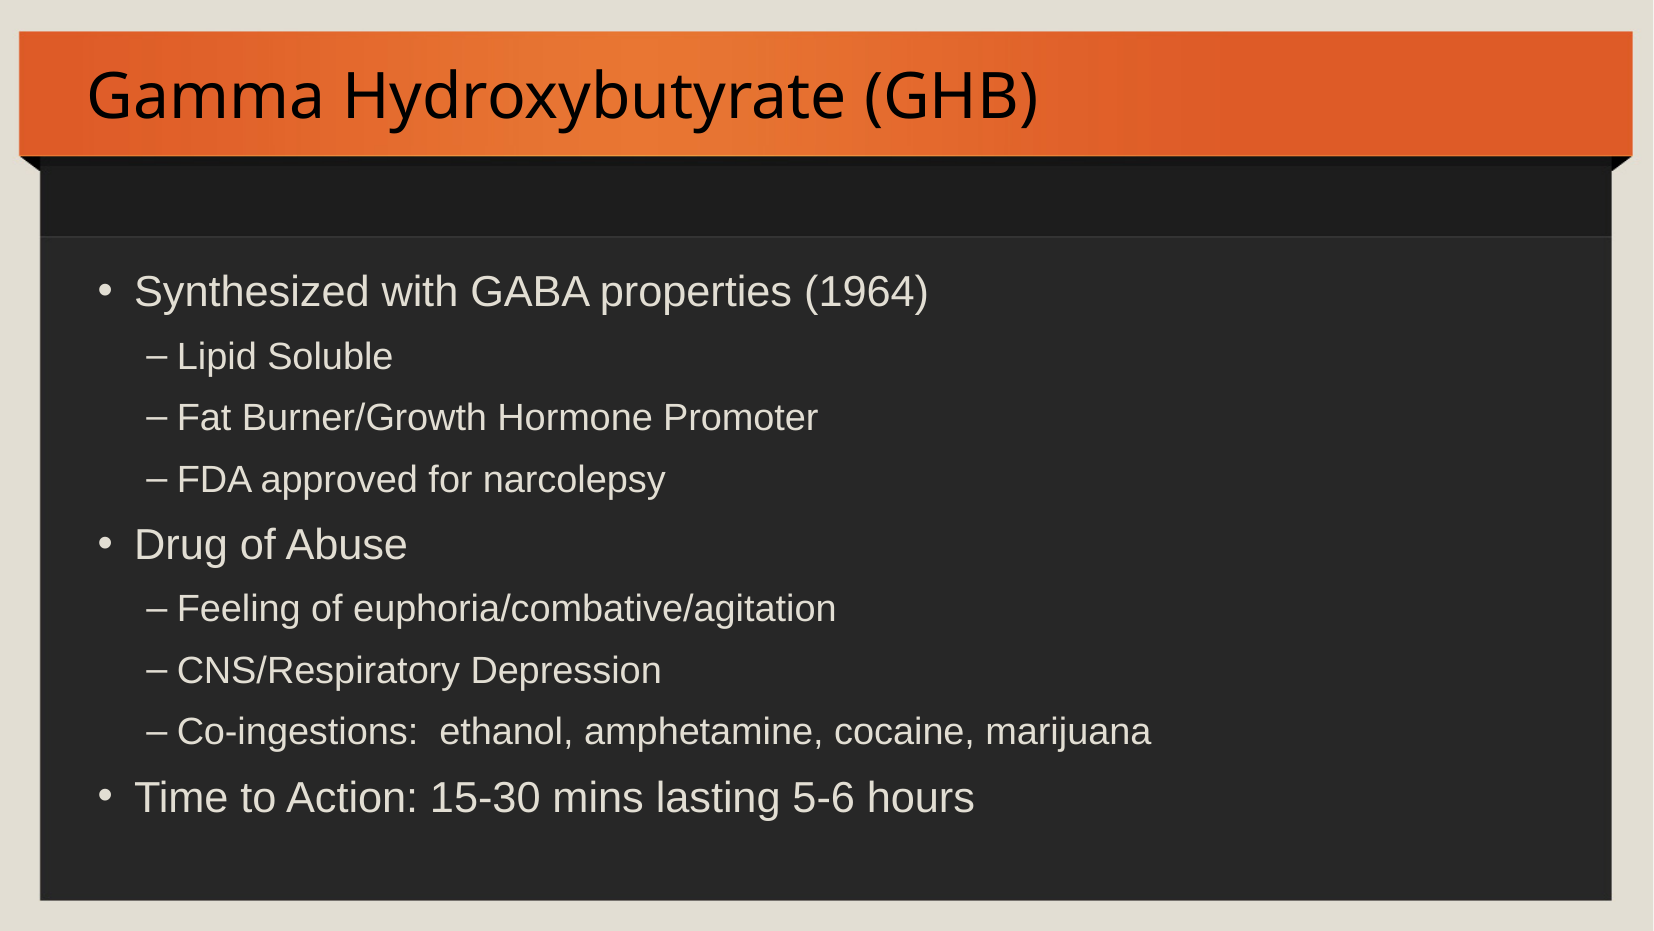

# Gamma Hydroxybutyrate (GHB)
Synthesized with GABA properties (1964)
Lipid Soluble
Fat Burner/Growth Hormone Promoter
FDA approved for narcolepsy
Drug of Abuse
Feeling of euphoria/combative/agitation
CNS/Respiratory Depression
Co-ingestions: ethanol, amphetamine, cocaine, marijuana
Time to Action: 15-30 mins lasting 5-6 hours